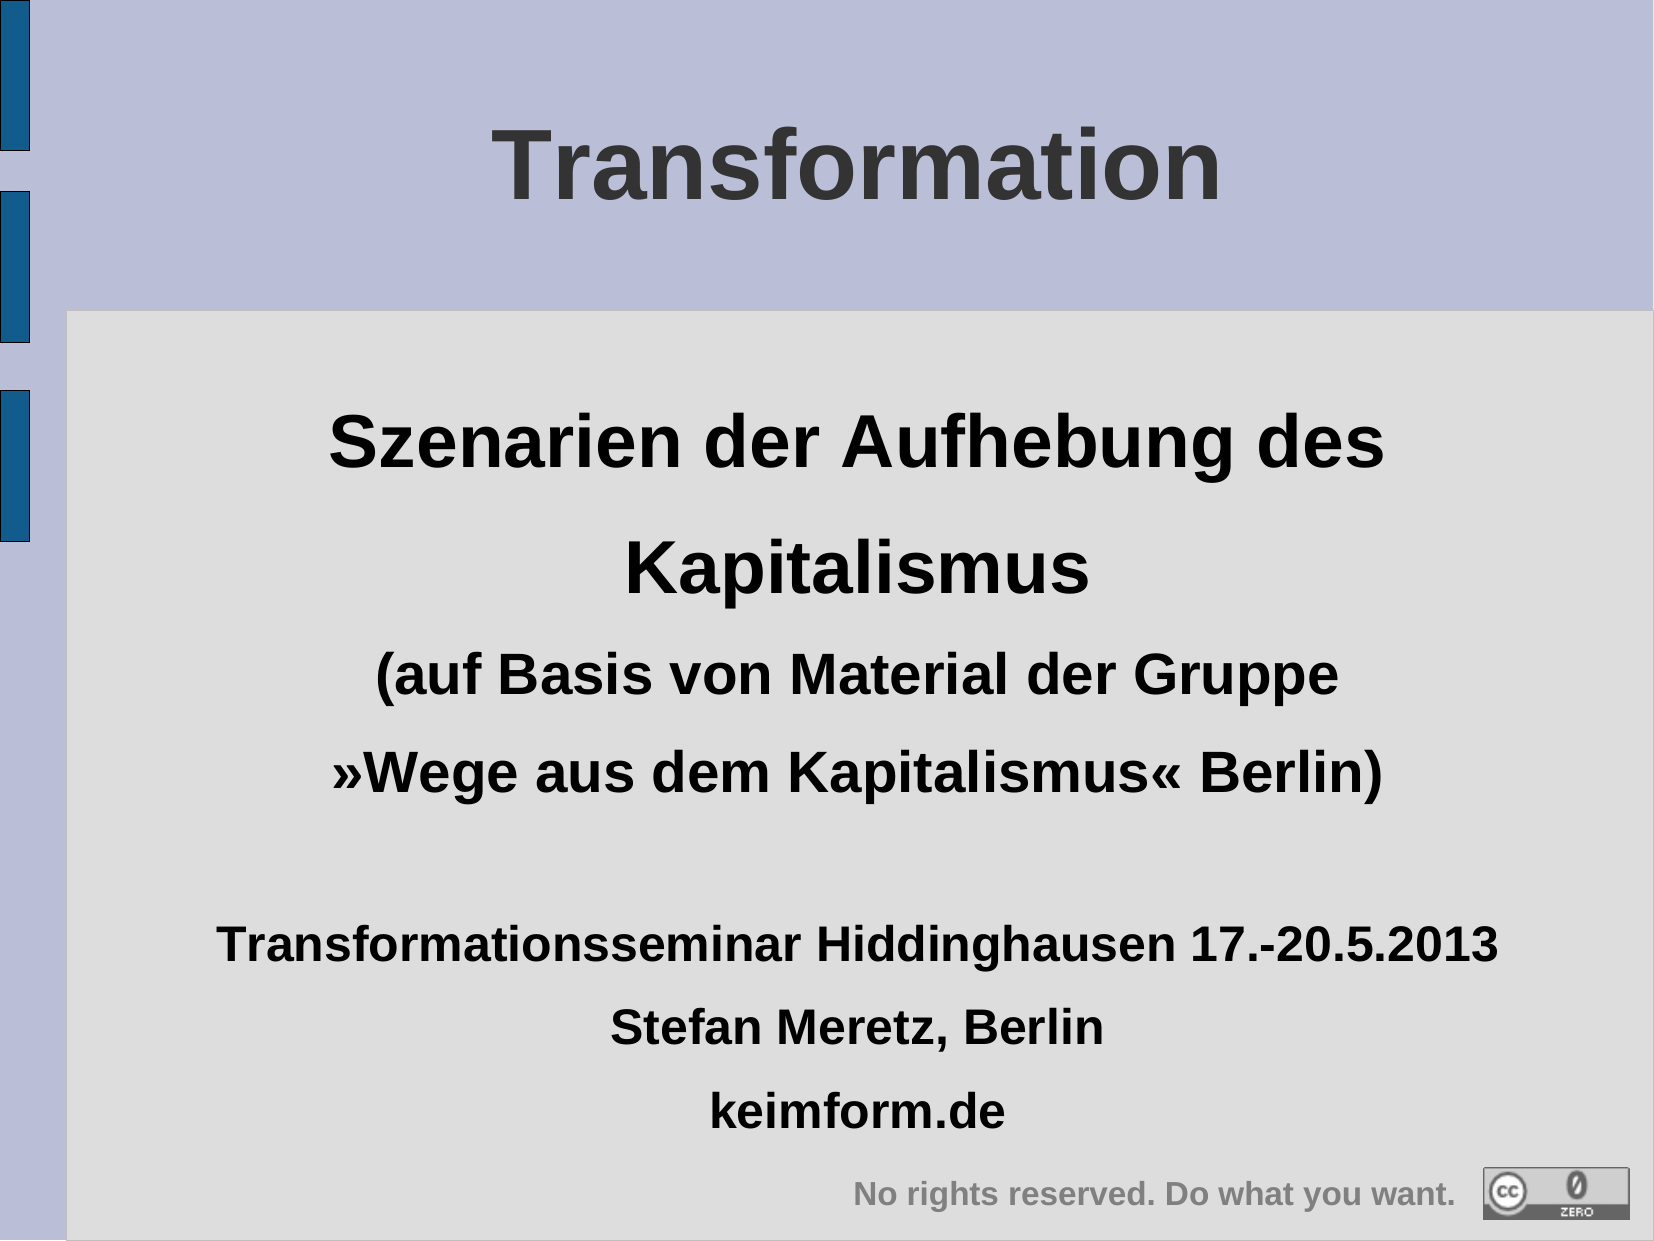

Transformation
# Szenarien der Aufhebung des Kapitalismus
(auf Basis von Material der Gruppe
»Wege aus dem Kapitalismus« Berlin)
Transformationsseminar Hiddinghausen 17.-20.5.2013
Stefan Meretz, Berlin
keimform.de
No rights reserved. Do what you want.